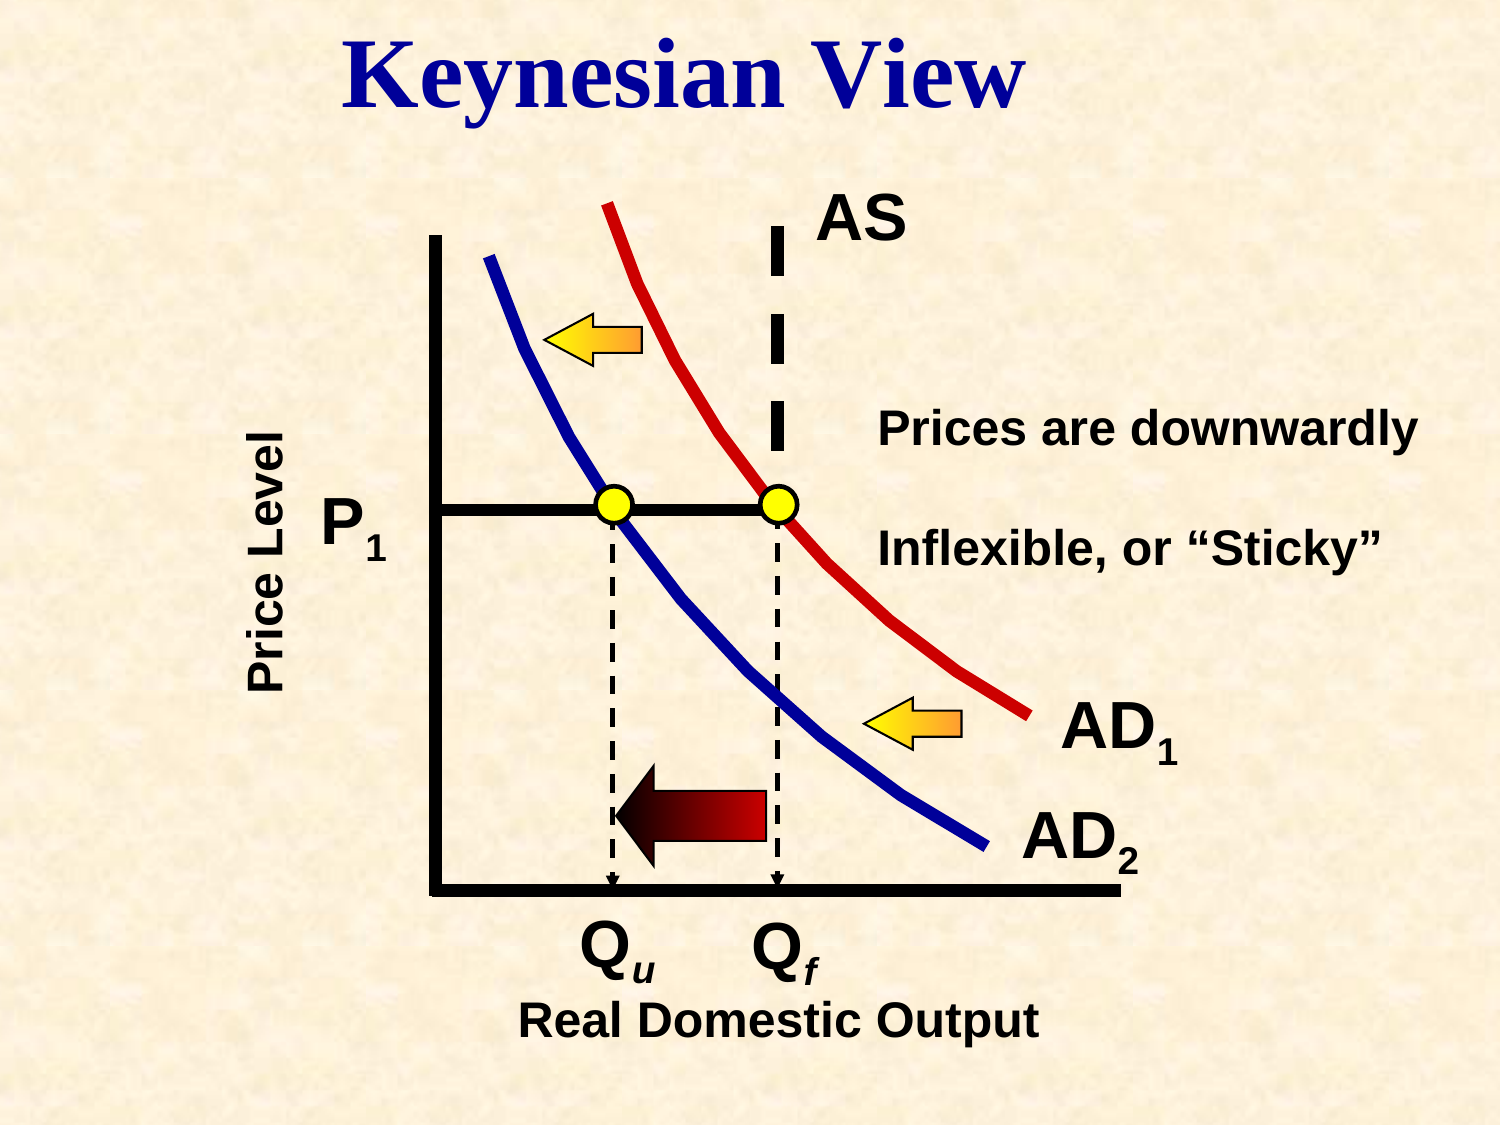

Keynesian View
AS
Prices are downwardly
Inflexible, or “Sticky”
P1
Price Level
AD1
AD2
Qu
Qf
Real Domestic Output